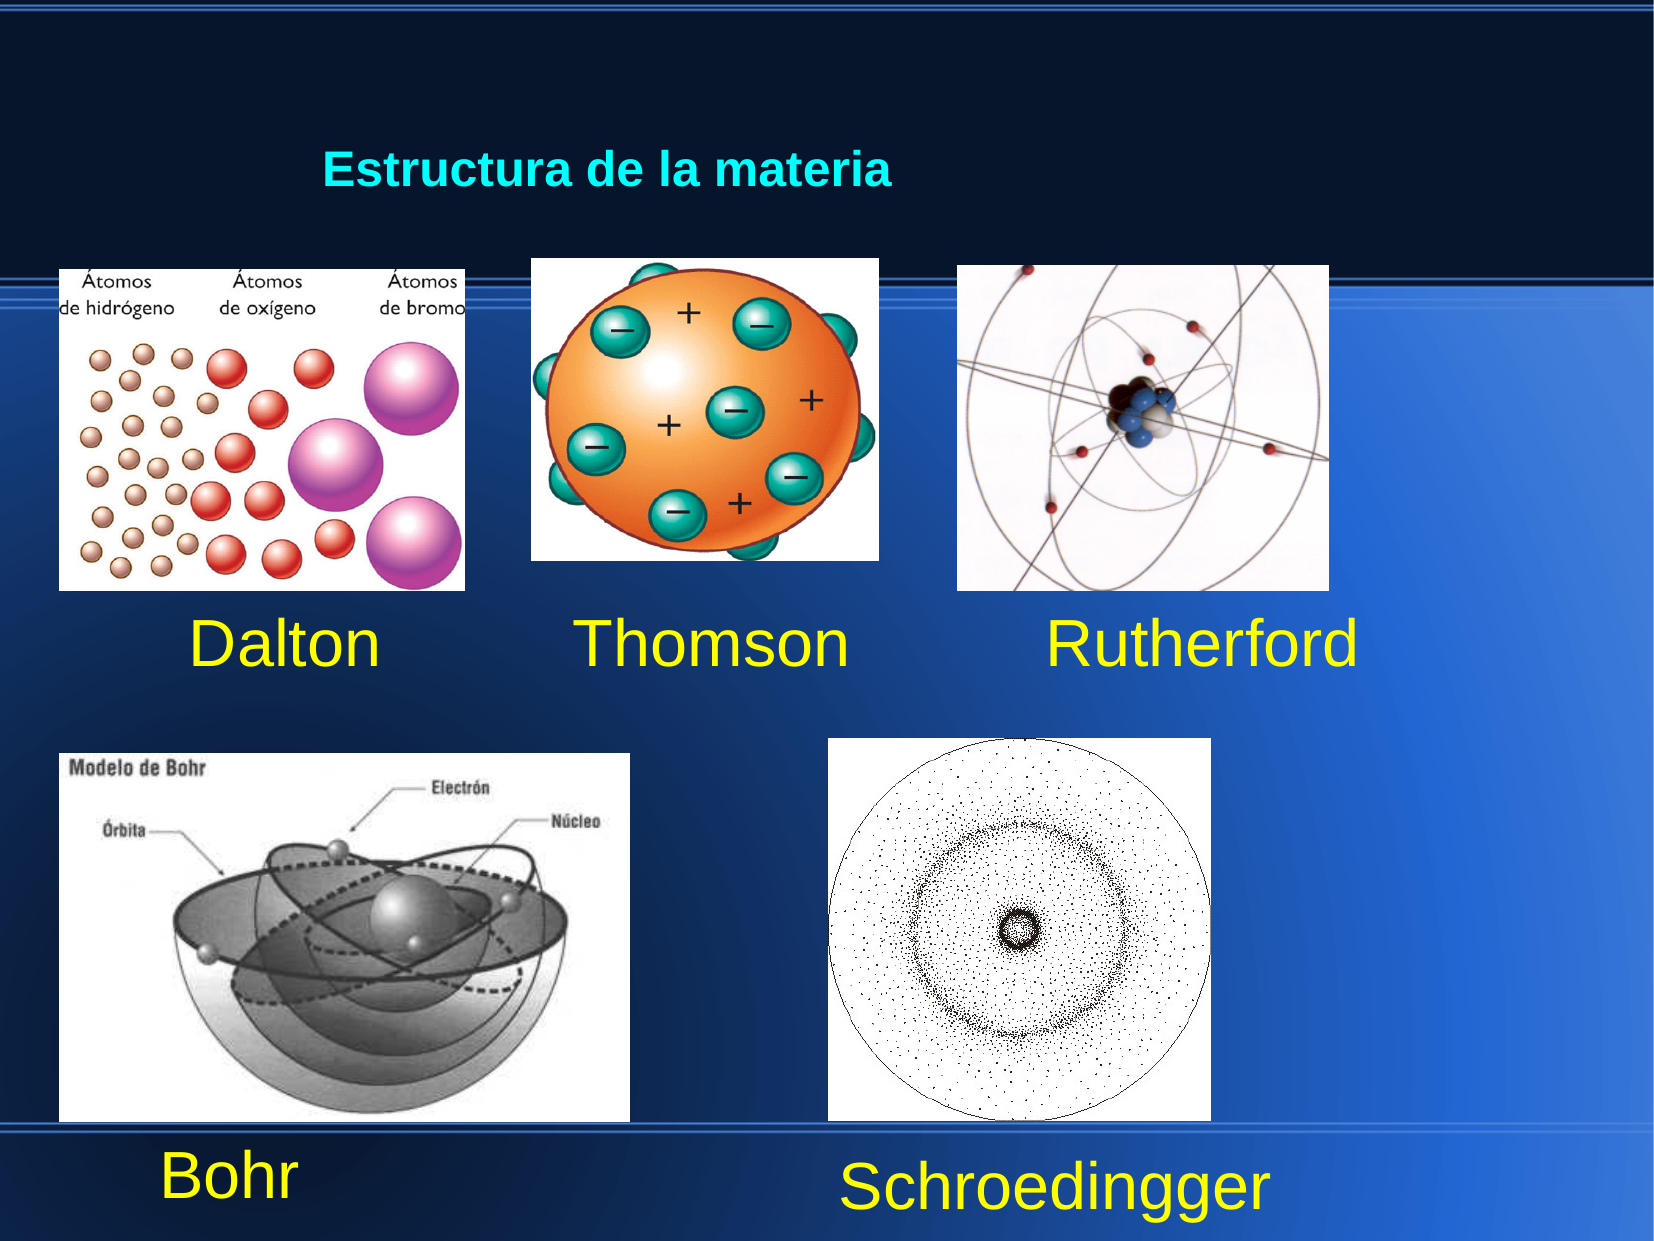

Estructura de la materia
Dalton
Thomson
Rutherford
# Bohr
Schroedingger